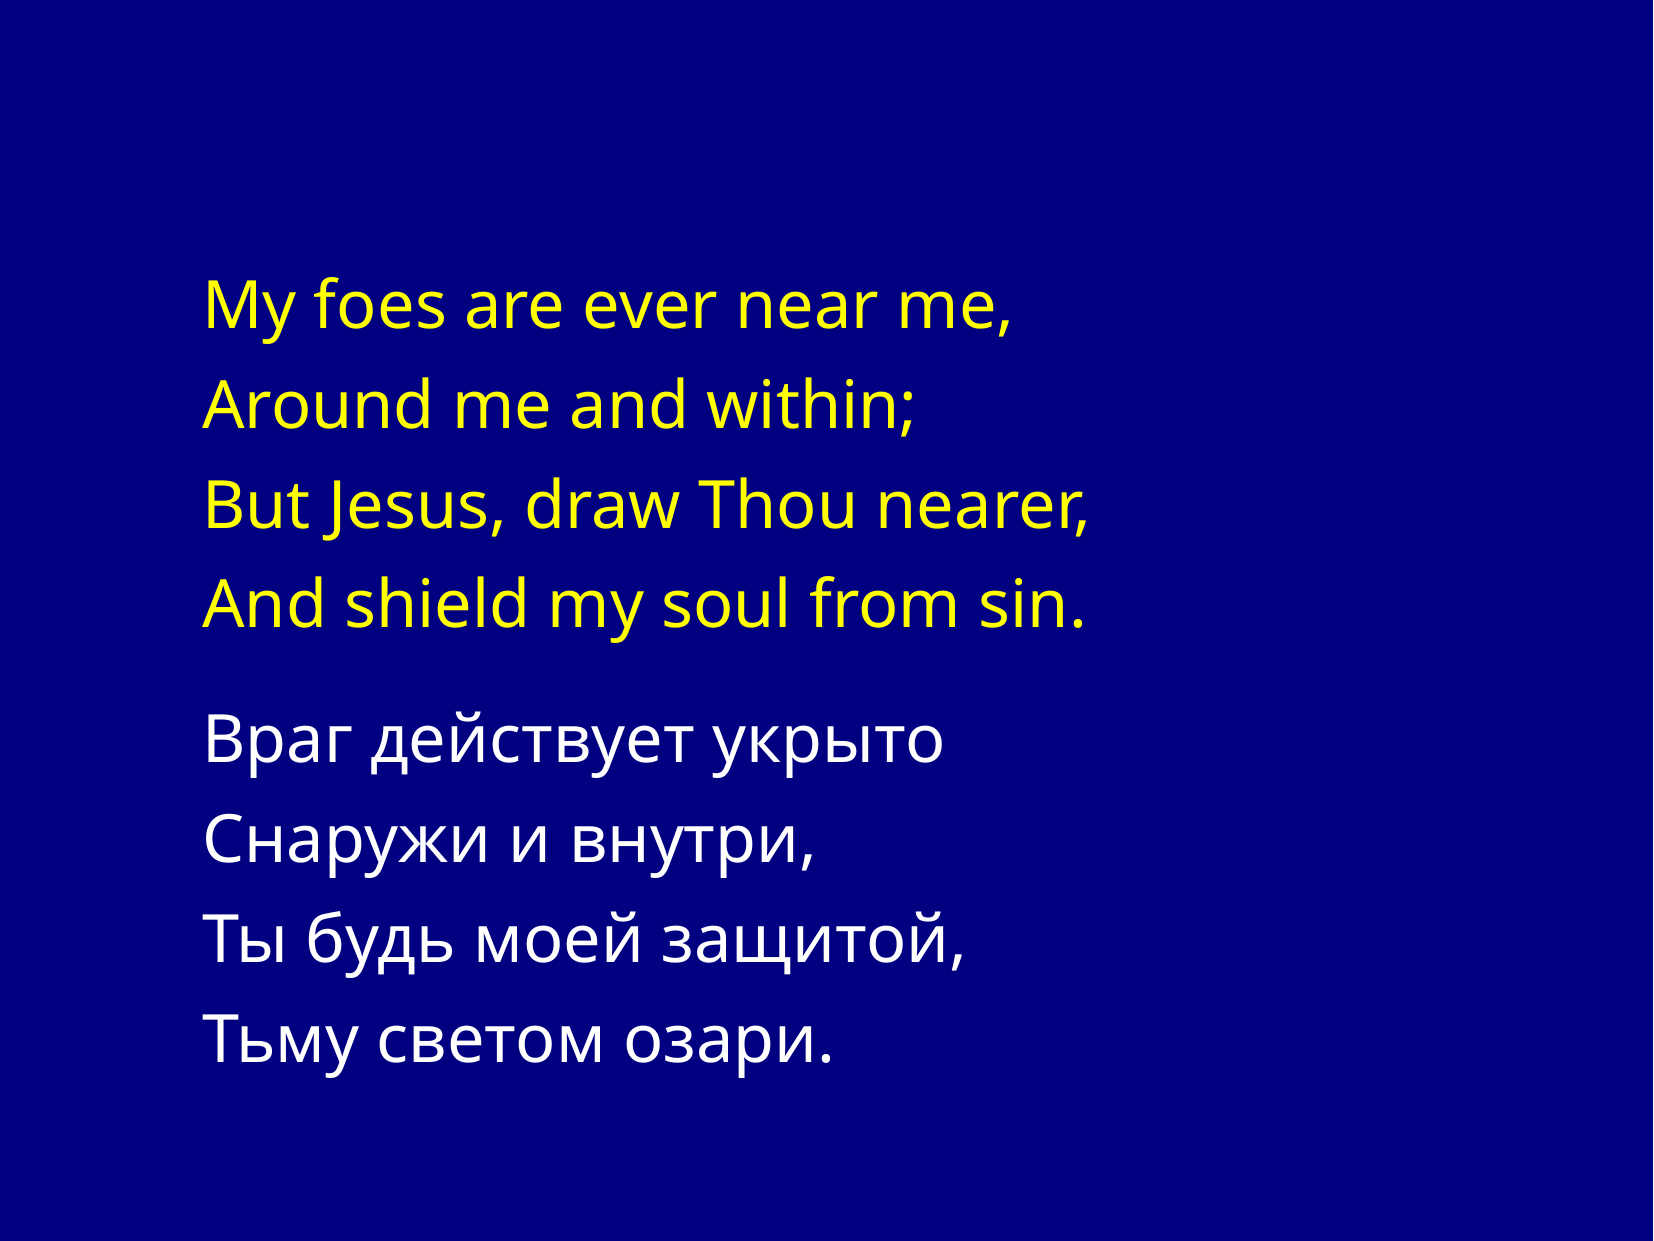

My foes are ever near me,
	Around me and within;
	But Jesus, draw Thou nearer,
	And shield my soul from sin.
	Враг действует укрыто
	Снаружи и внутри,
	Ты будь моей защитой,
	Тьму светом озари.